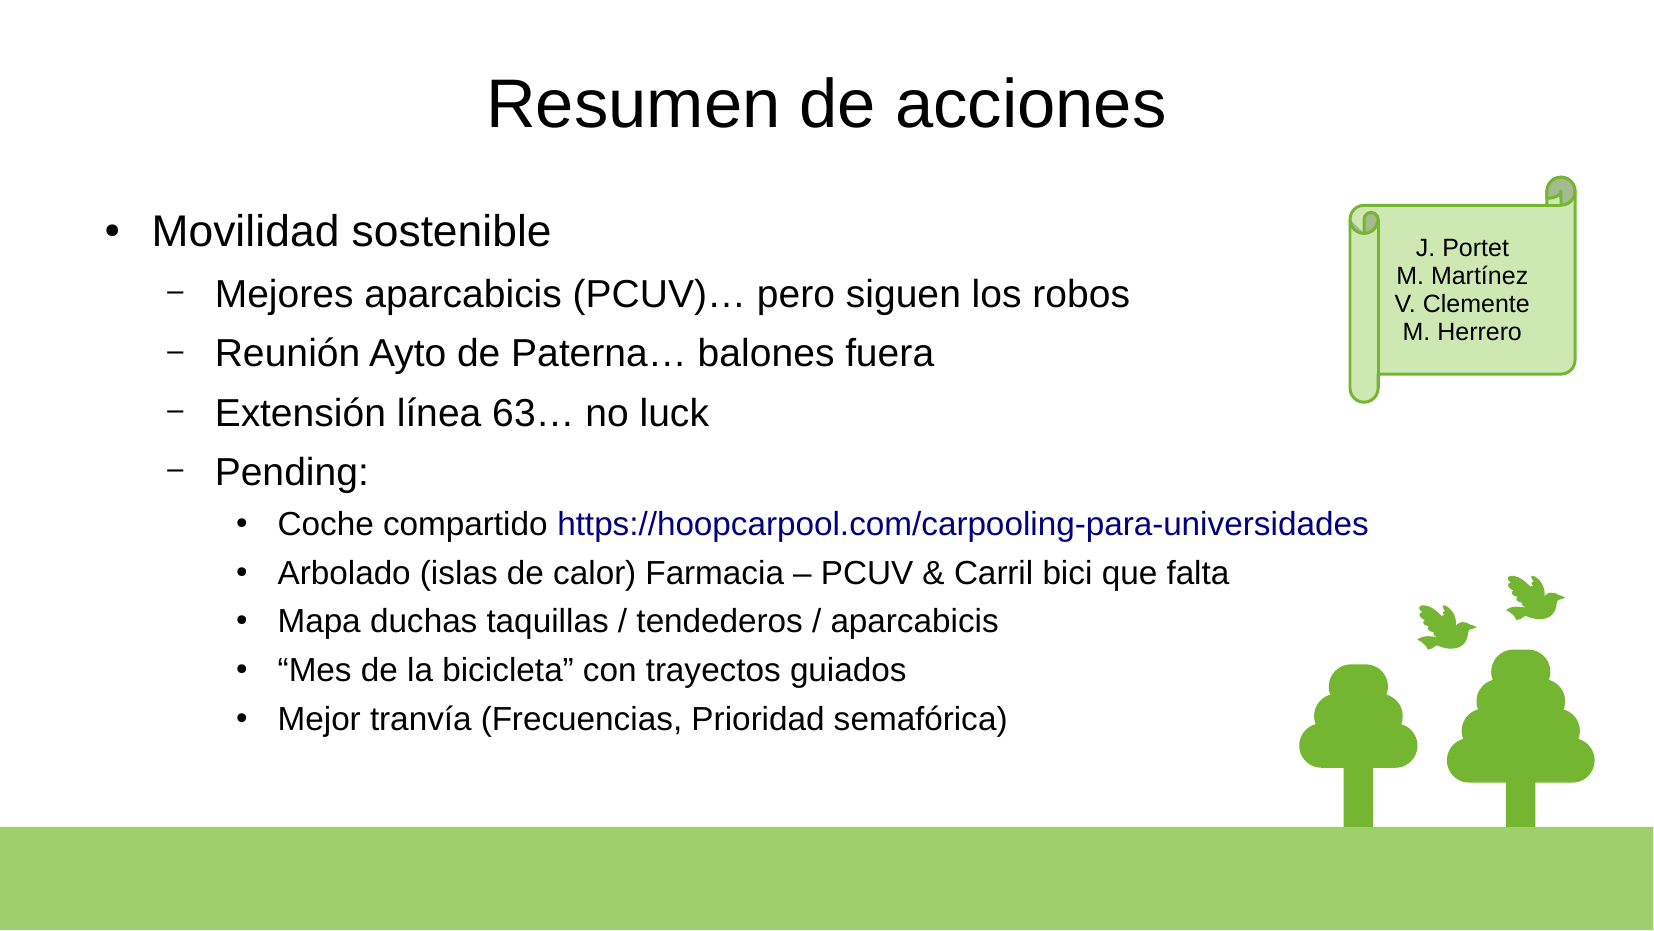

# Resumen de acciones
J. Portet
M. Martínez
V. Clemente
M. Herrero
Movilidad sostenible
Mejores aparcabicis (PCUV)… pero siguen los robos
Reunión Ayto de Paterna… balones fuera
Extensión línea 63… no luck
Pending:
Coche compartido https://hoopcarpool.com/carpooling-para-universidades
Arbolado (islas de calor) Farmacia – PCUV & Carril bici que falta
Mapa duchas taquillas / tendederos / aparcabicis
“Mes de la bicicleta” con trayectos guiados
Mejor tranvía (Frecuencias, Prioridad semafórica)